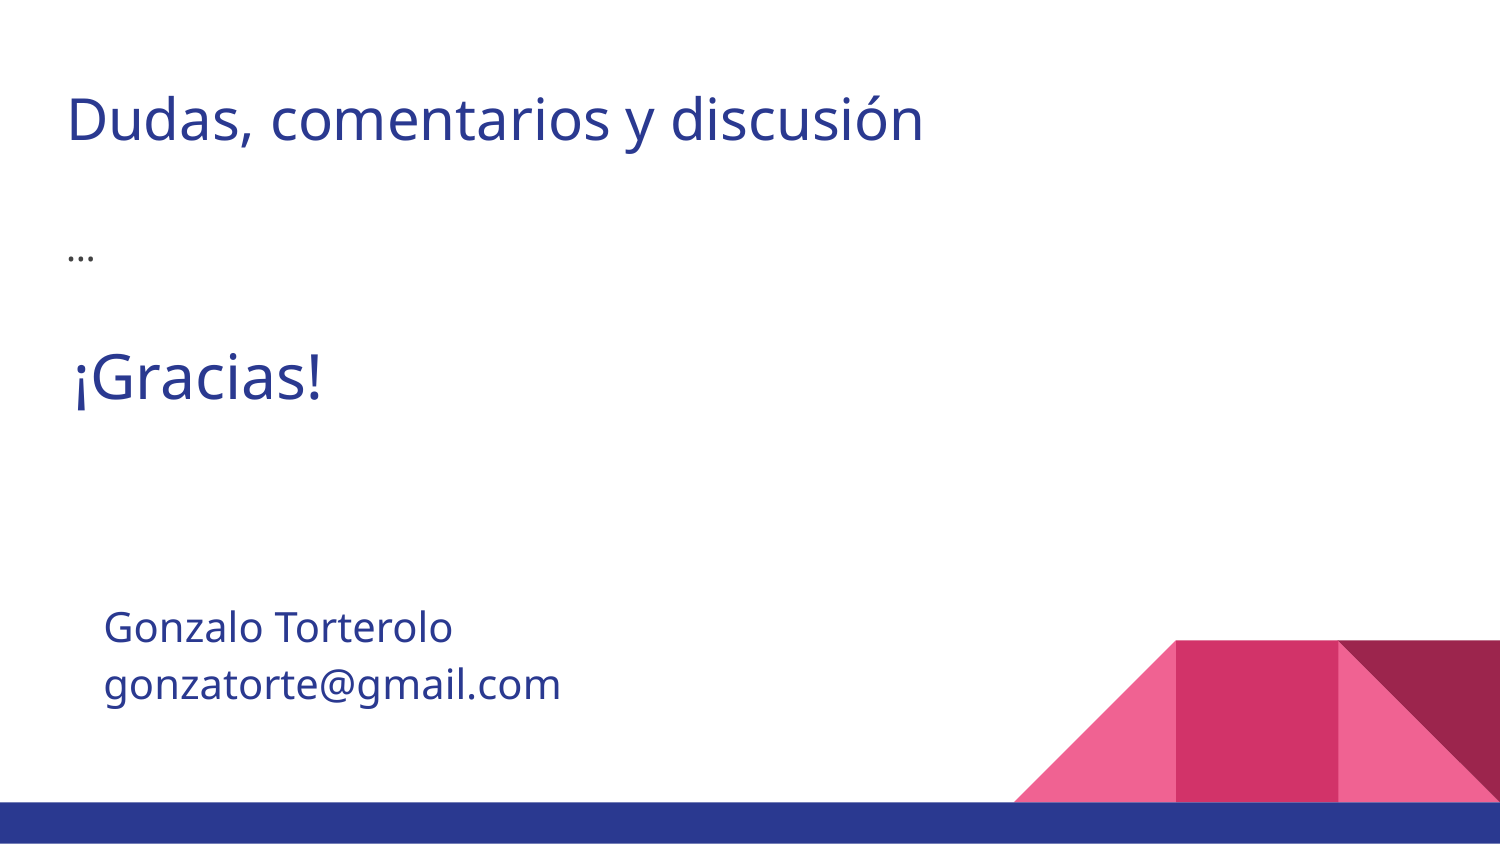

# Dudas, comentarios y discusión
…
¡Gracias!
Gonzalo Torterolo
gonzatorte@gmail.com